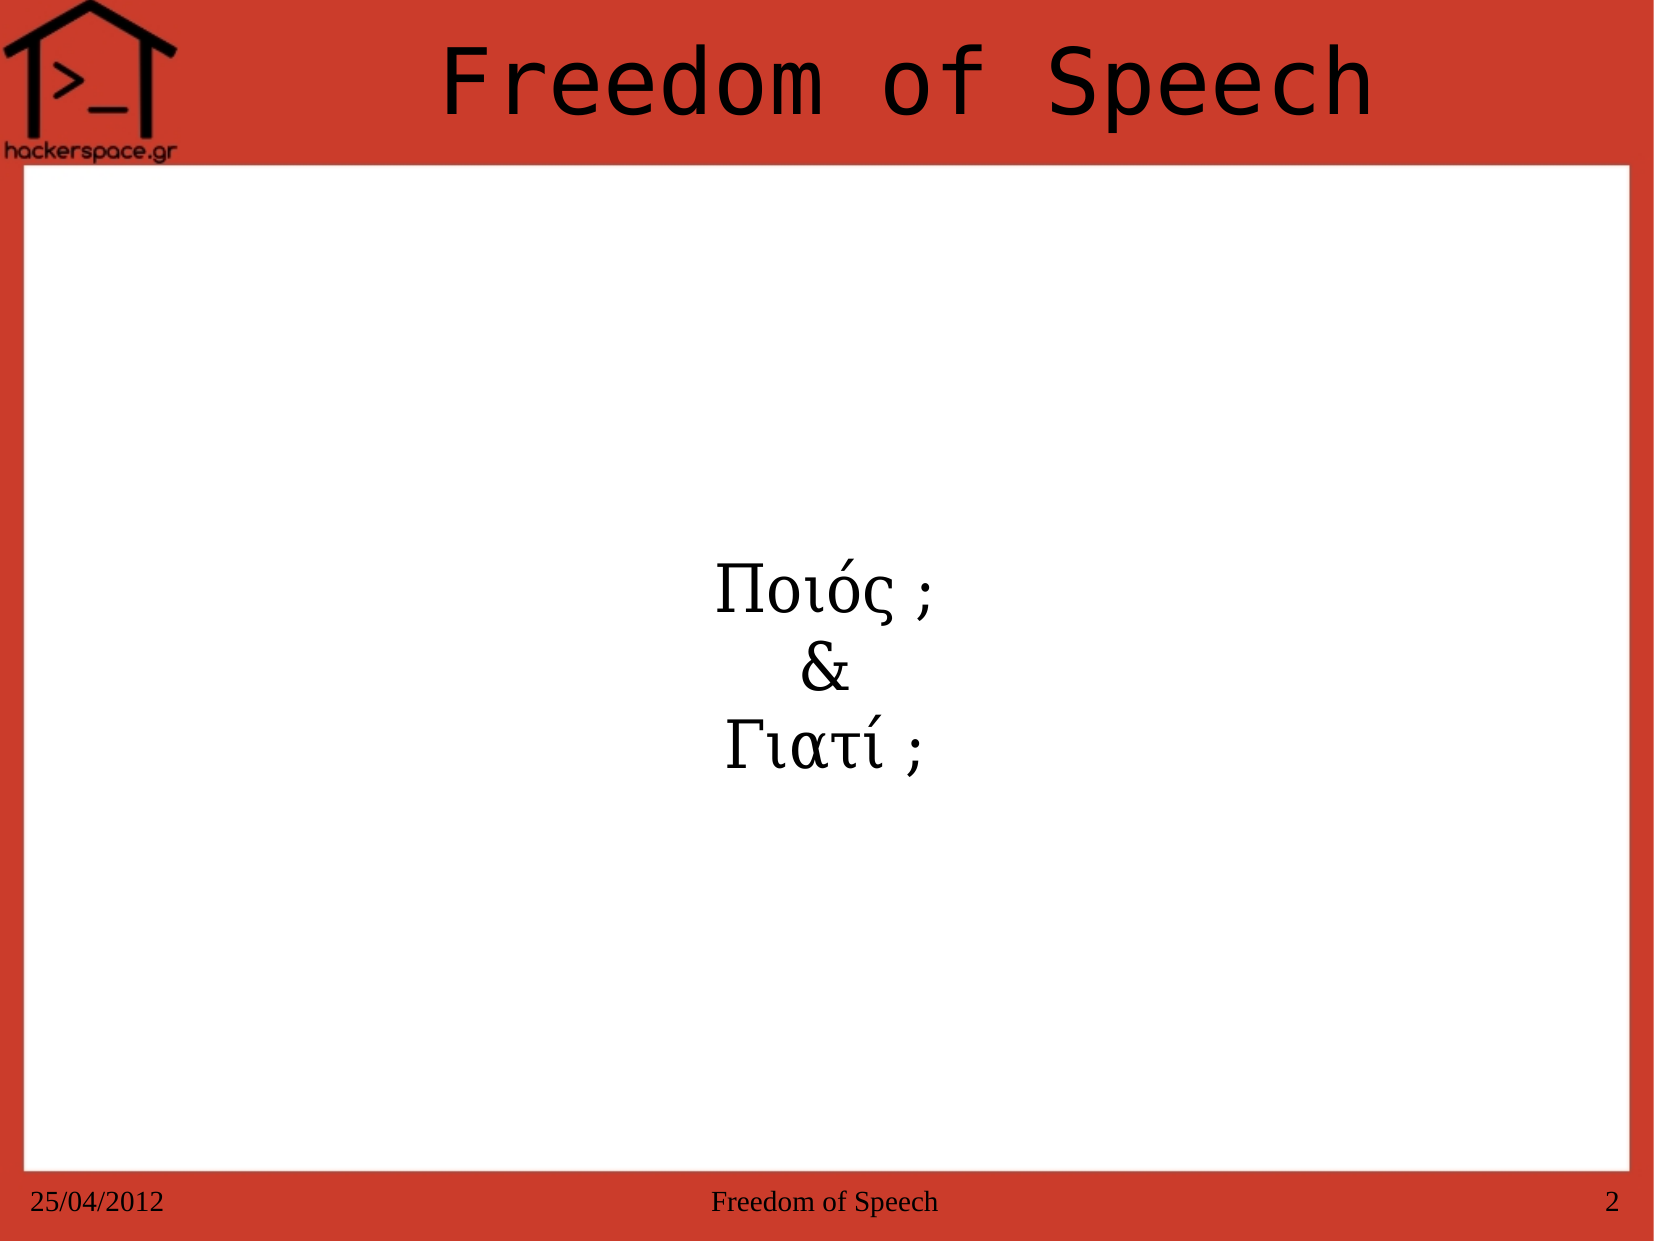

# Freedom of Speech
Ποιός ;
&
Γιατί ;
25/04/2012
Freedom of Speech
2